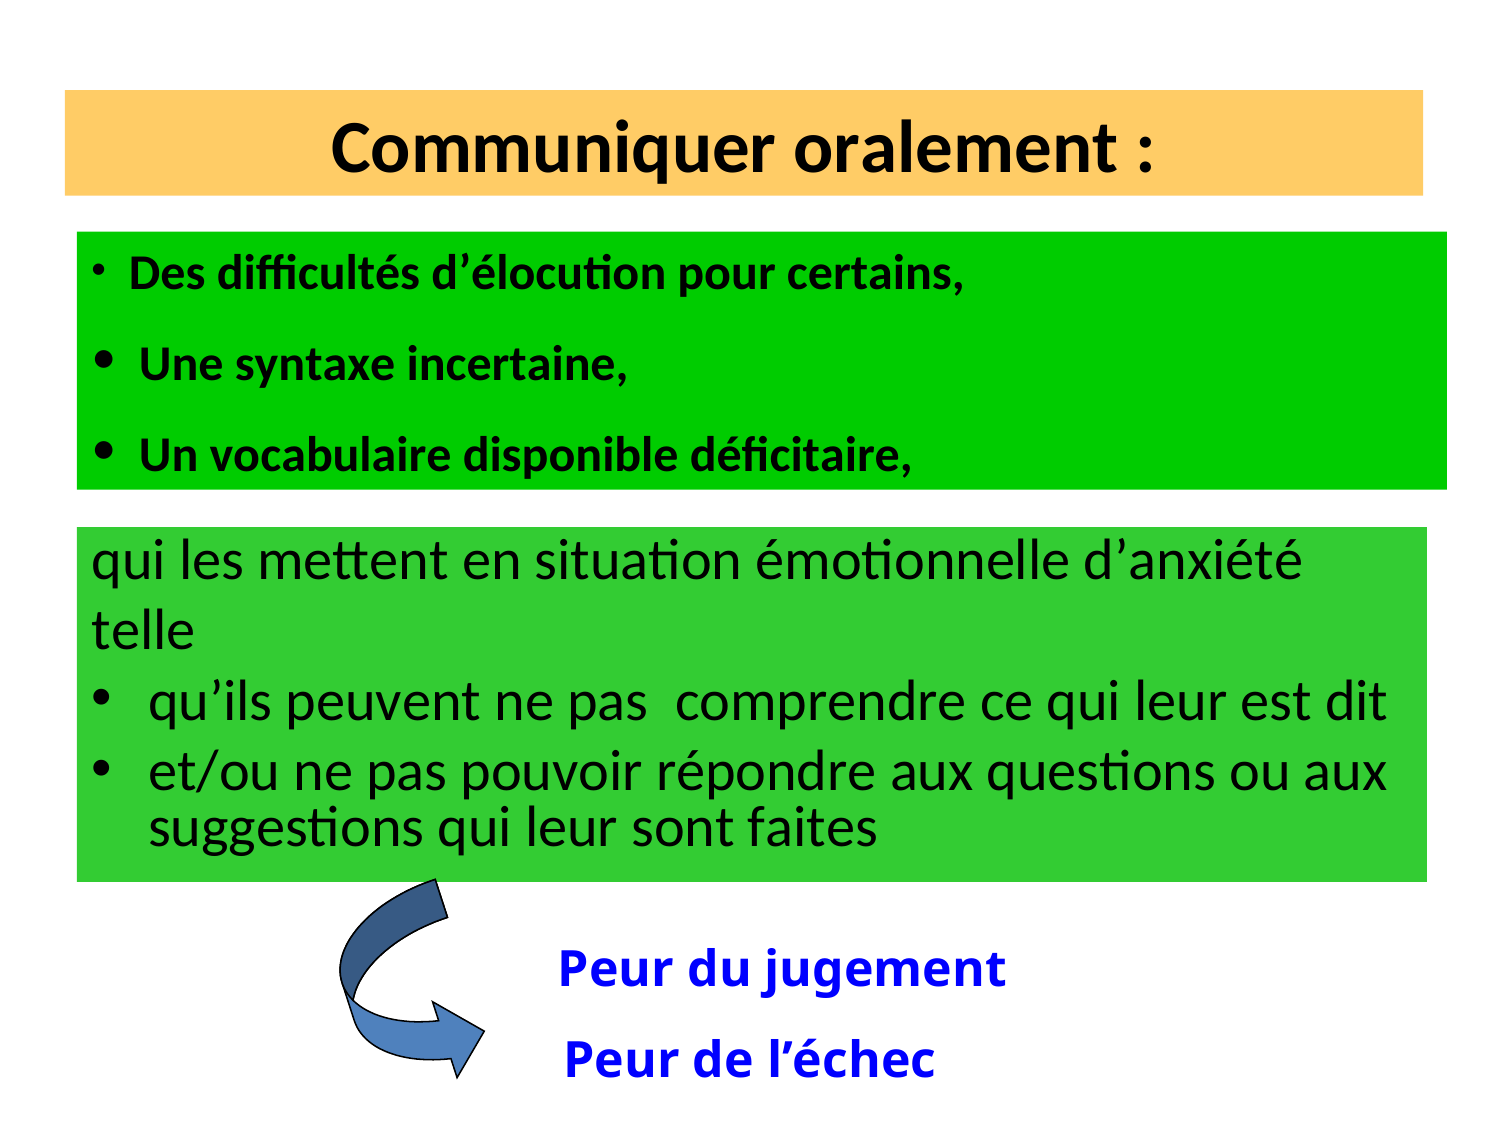

Communiquer oralement :
 Des difficultés d’élocution pour certains,
 Une syntaxe incertaine,
 Un vocabulaire disponible déficitaire,
# qui les mettent en situation émotionnelle d’anxiété
telle
qu’ils peuvent ne pas comprendre ce qui leur est dit
et/ou ne pas pouvoir répondre aux questions ou aux suggestions qui leur sont faites
 Peur du jugement
Peur de l’échec